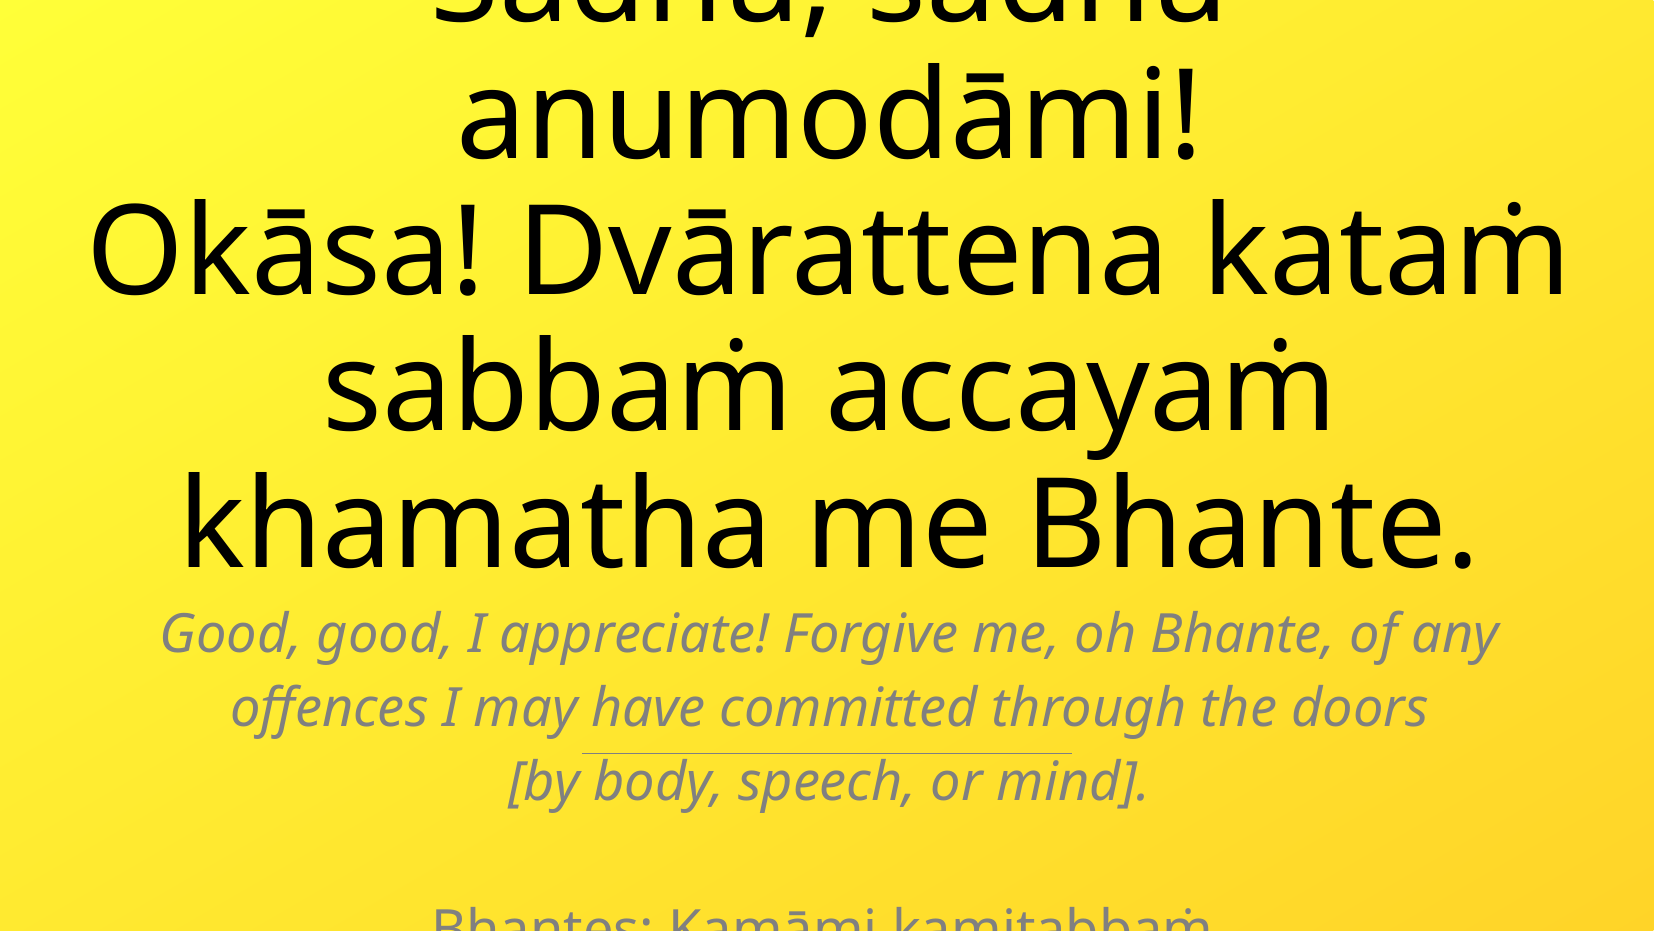

# Sādhu, sādhu anumodāmi!
Okāsa! Dvārattena kataṁ sabbaṁ accayaṁ khamatha me Bhante.
Good, good, I appreciate! Forgive me, oh Bhante, of any offences I may have committed through the doors
[by body, speech, or mind].
Bhantes: Kamāmi kamitabbaṁ.
I forgive